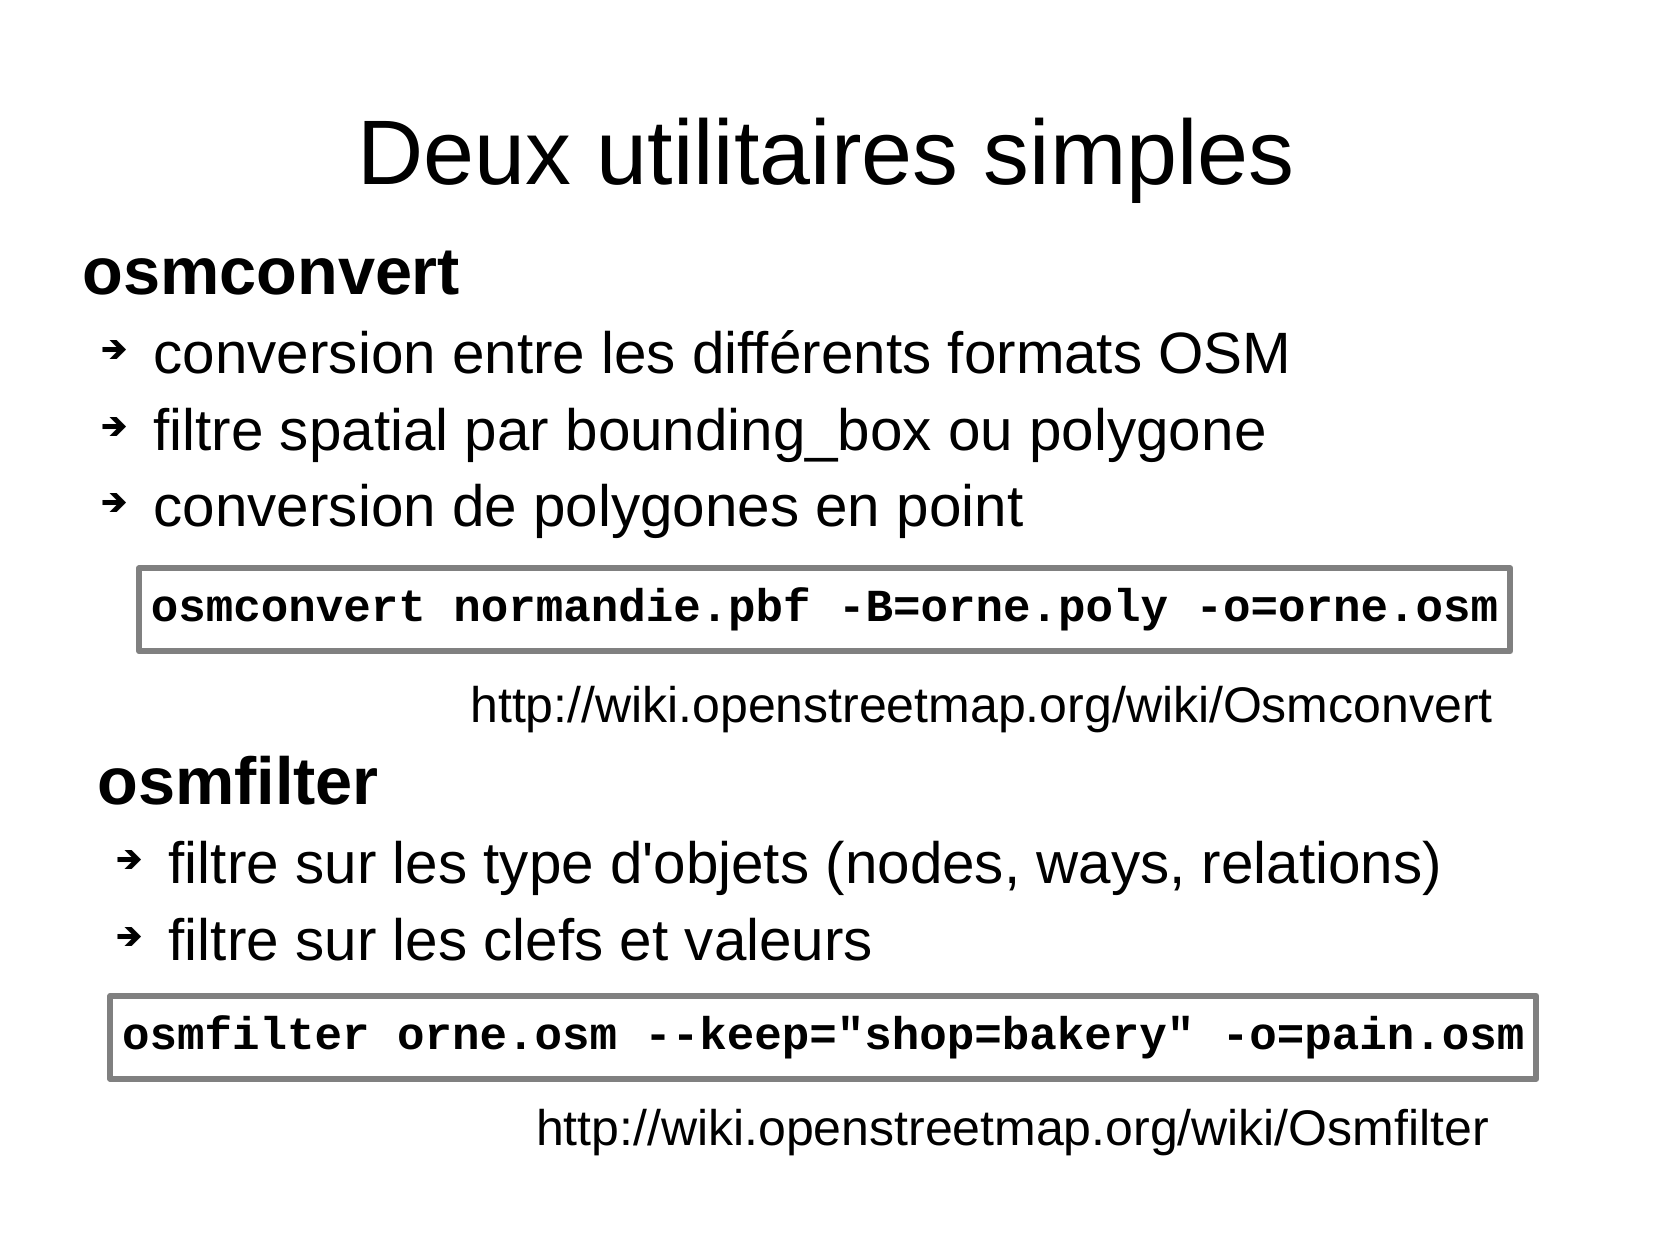

# Deux utilitaires simples
osmconvert
conversion entre les différents formats OSM
filtre spatial par bounding_box ou polygone
conversion de polygones en point
osmconvert normandie.pbf -B=orne.poly -o=orne.osm
http://wiki.openstreetmap.org/wiki/Osmconvert
osmfilter
filtre sur les type d'objets (nodes, ways, relations)
filtre sur les clefs et valeurs
osmfilter orne.osm --keep="shop=bakery" -o=pain.osm
http://wiki.openstreetmap.org/wiki/Osmfilter